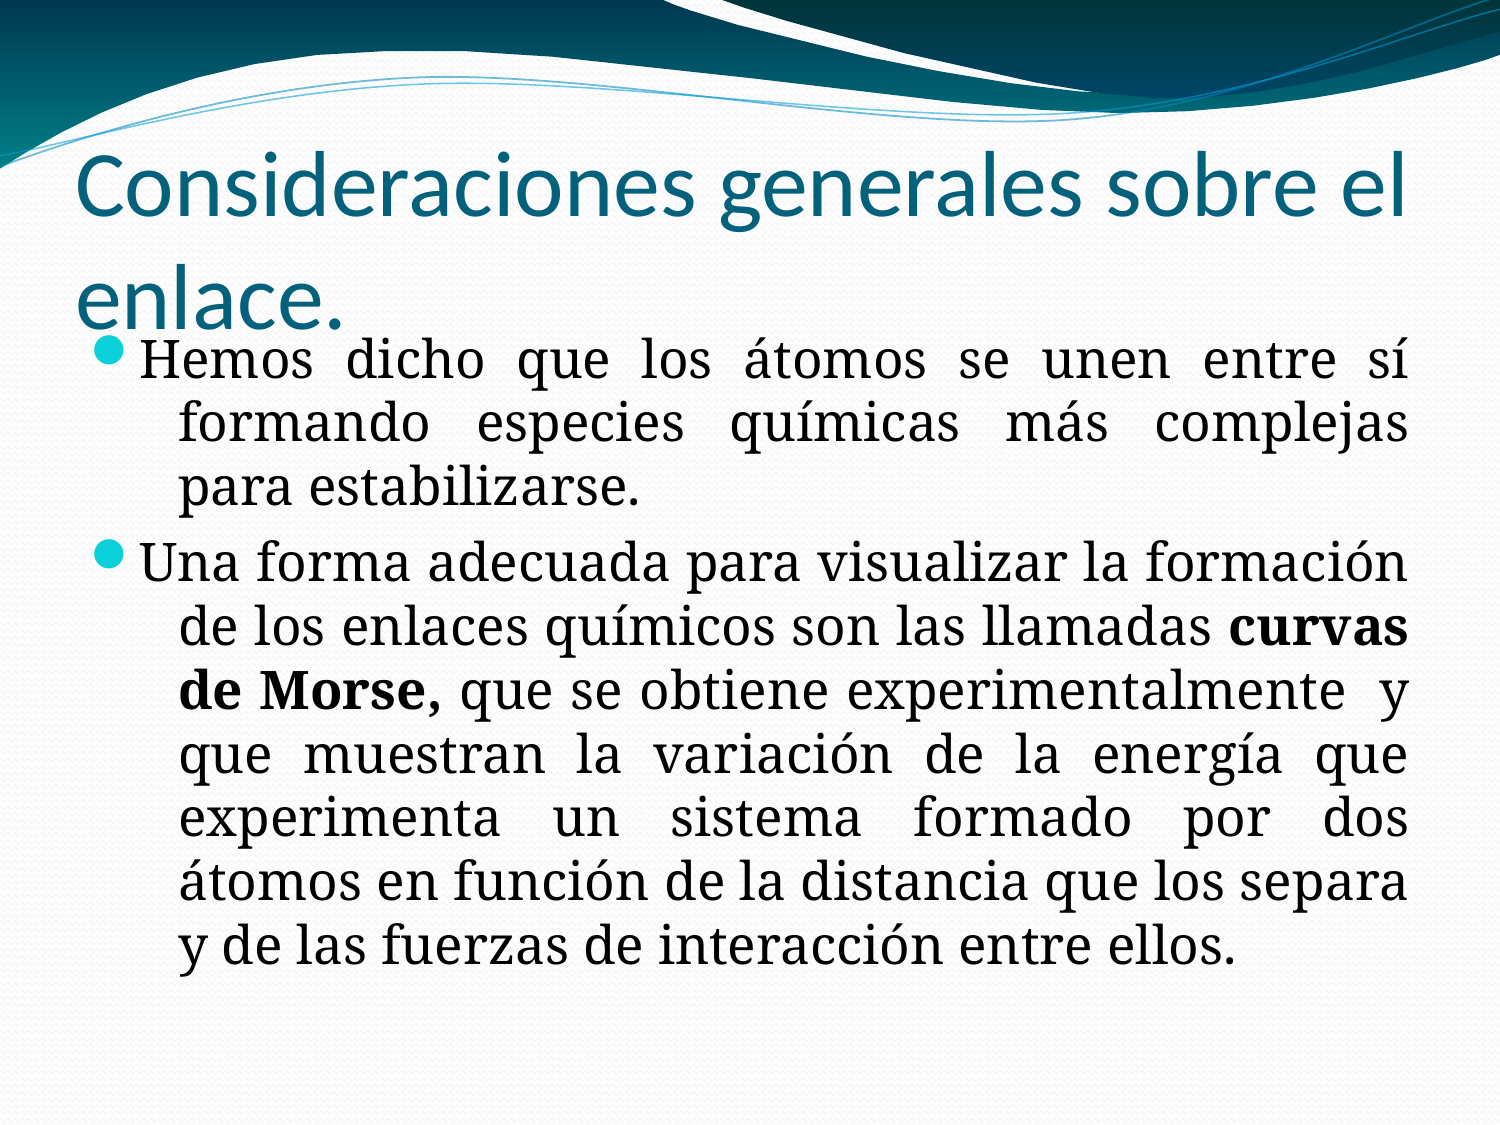

# Consideraciones generales sobre el enlace.
Hemos dicho que los átomos se unen entre sí formando especies químicas más complejas para estabilizarse.
Una forma adecuada para visualizar la formación de los enlaces químicos son las llamadas curvas de Morse, que se obtiene experimentalmente y que muestran la variación de la energía que experimenta un sistema formado por dos átomos en función de la distancia que los separa y de las fuerzas de interacción entre ellos.